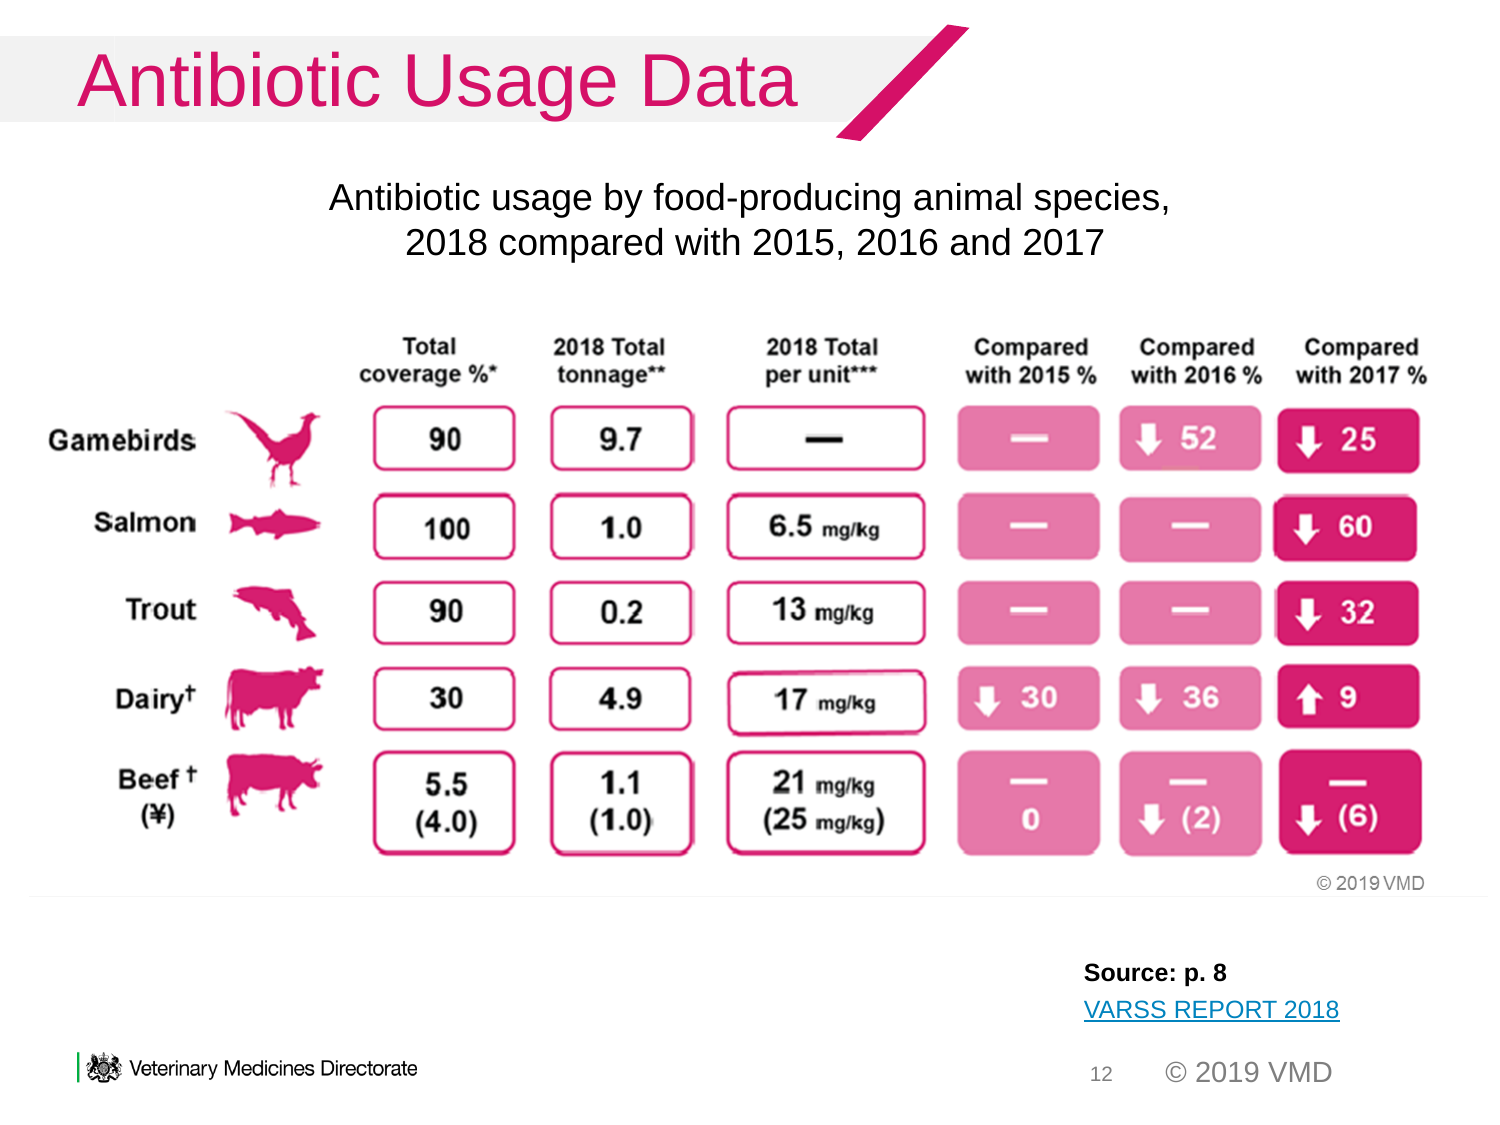

# Antibiotic Usage Data
Antibiotic usage by food-producing animal species,
 2018 compared with 2015, 2016 and 2017
Source: p. 8
VARSS REPORT 2018
2